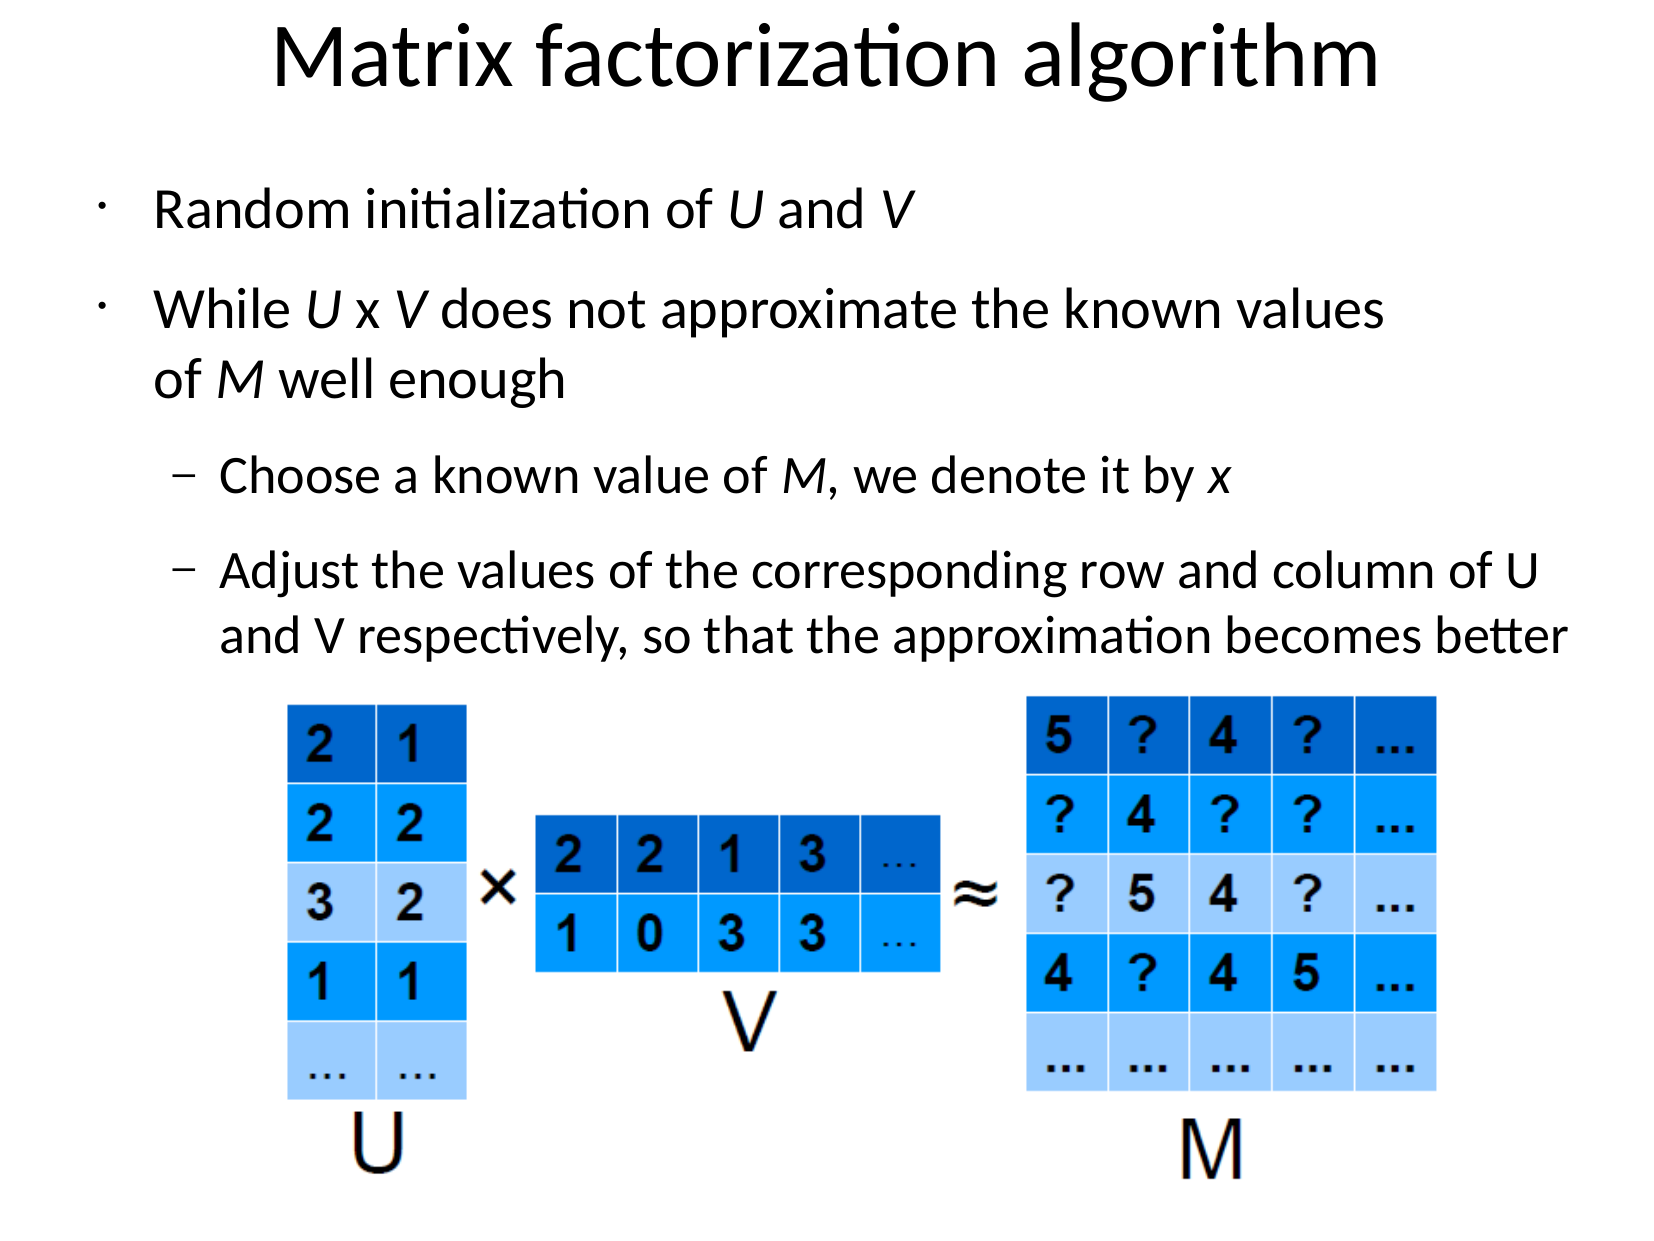

# Matrix factorization algorithm
Random initialization of U and V
While U x V does not approximate the known values
of M well enough
Choose a known value of M, we denote it by x
Adjust the values of the corresponding row and column of U and V respectively, so that the approximation becomes better